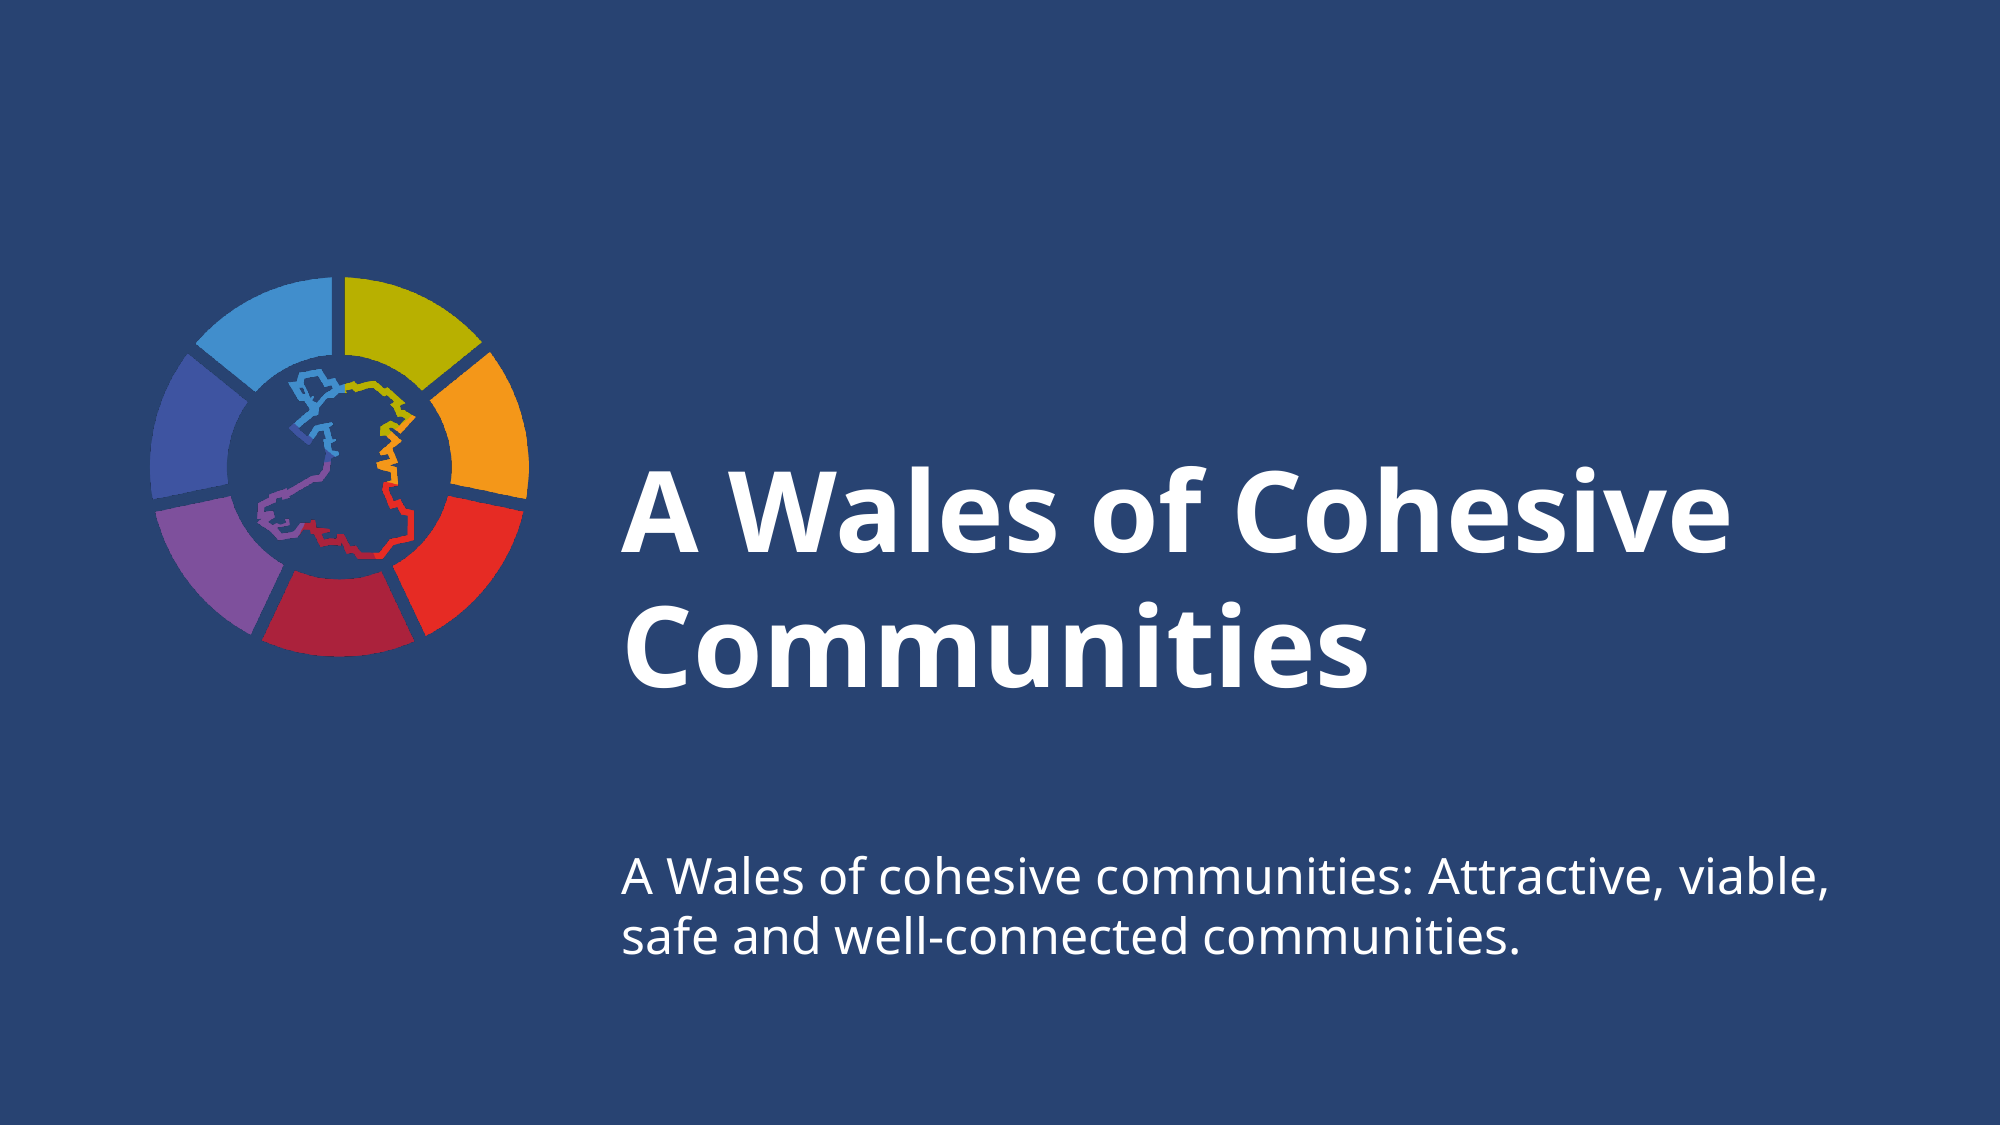

# A Wales of Cohesive Communities A Wales of cohesive communities: Attractive, viable, safe and well-connected communities.